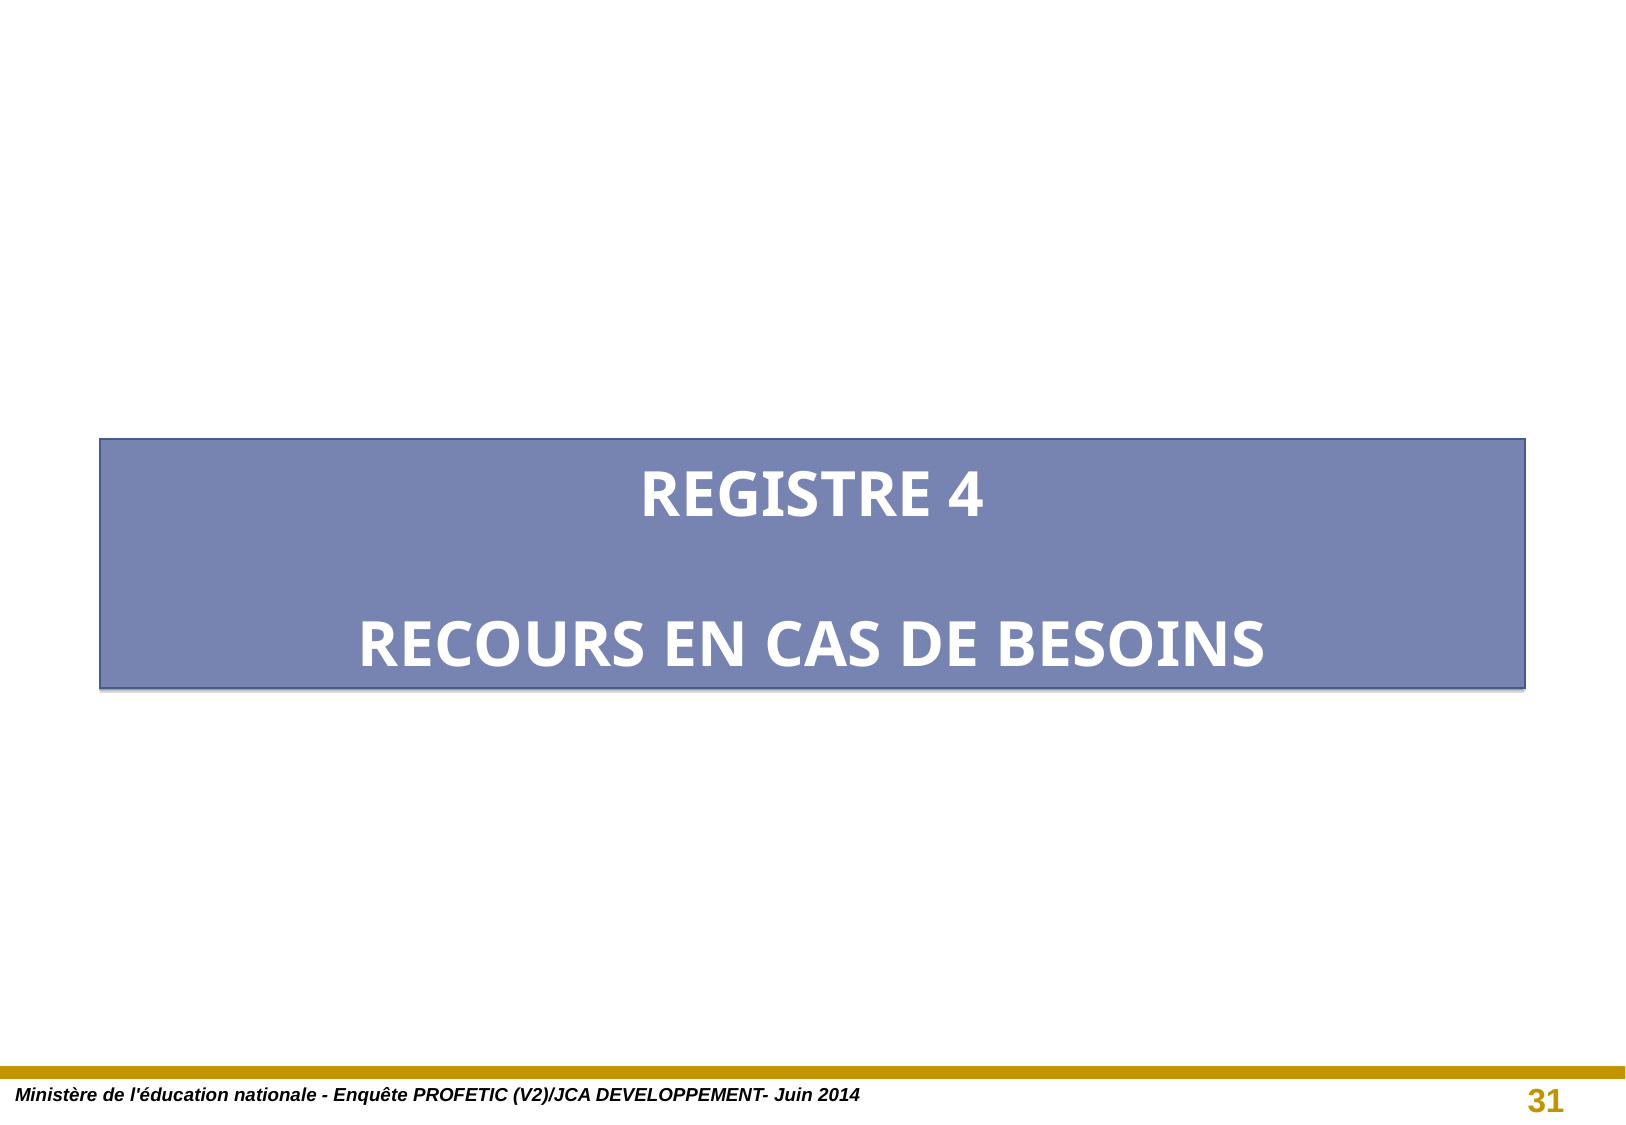

# REGISTRE 4 Recours en cas de besoins
30
Ministère de l'éducation nationale - Enquête PROFETIC (V2)/JCA DEVELOPPEMENT- Juin 2014